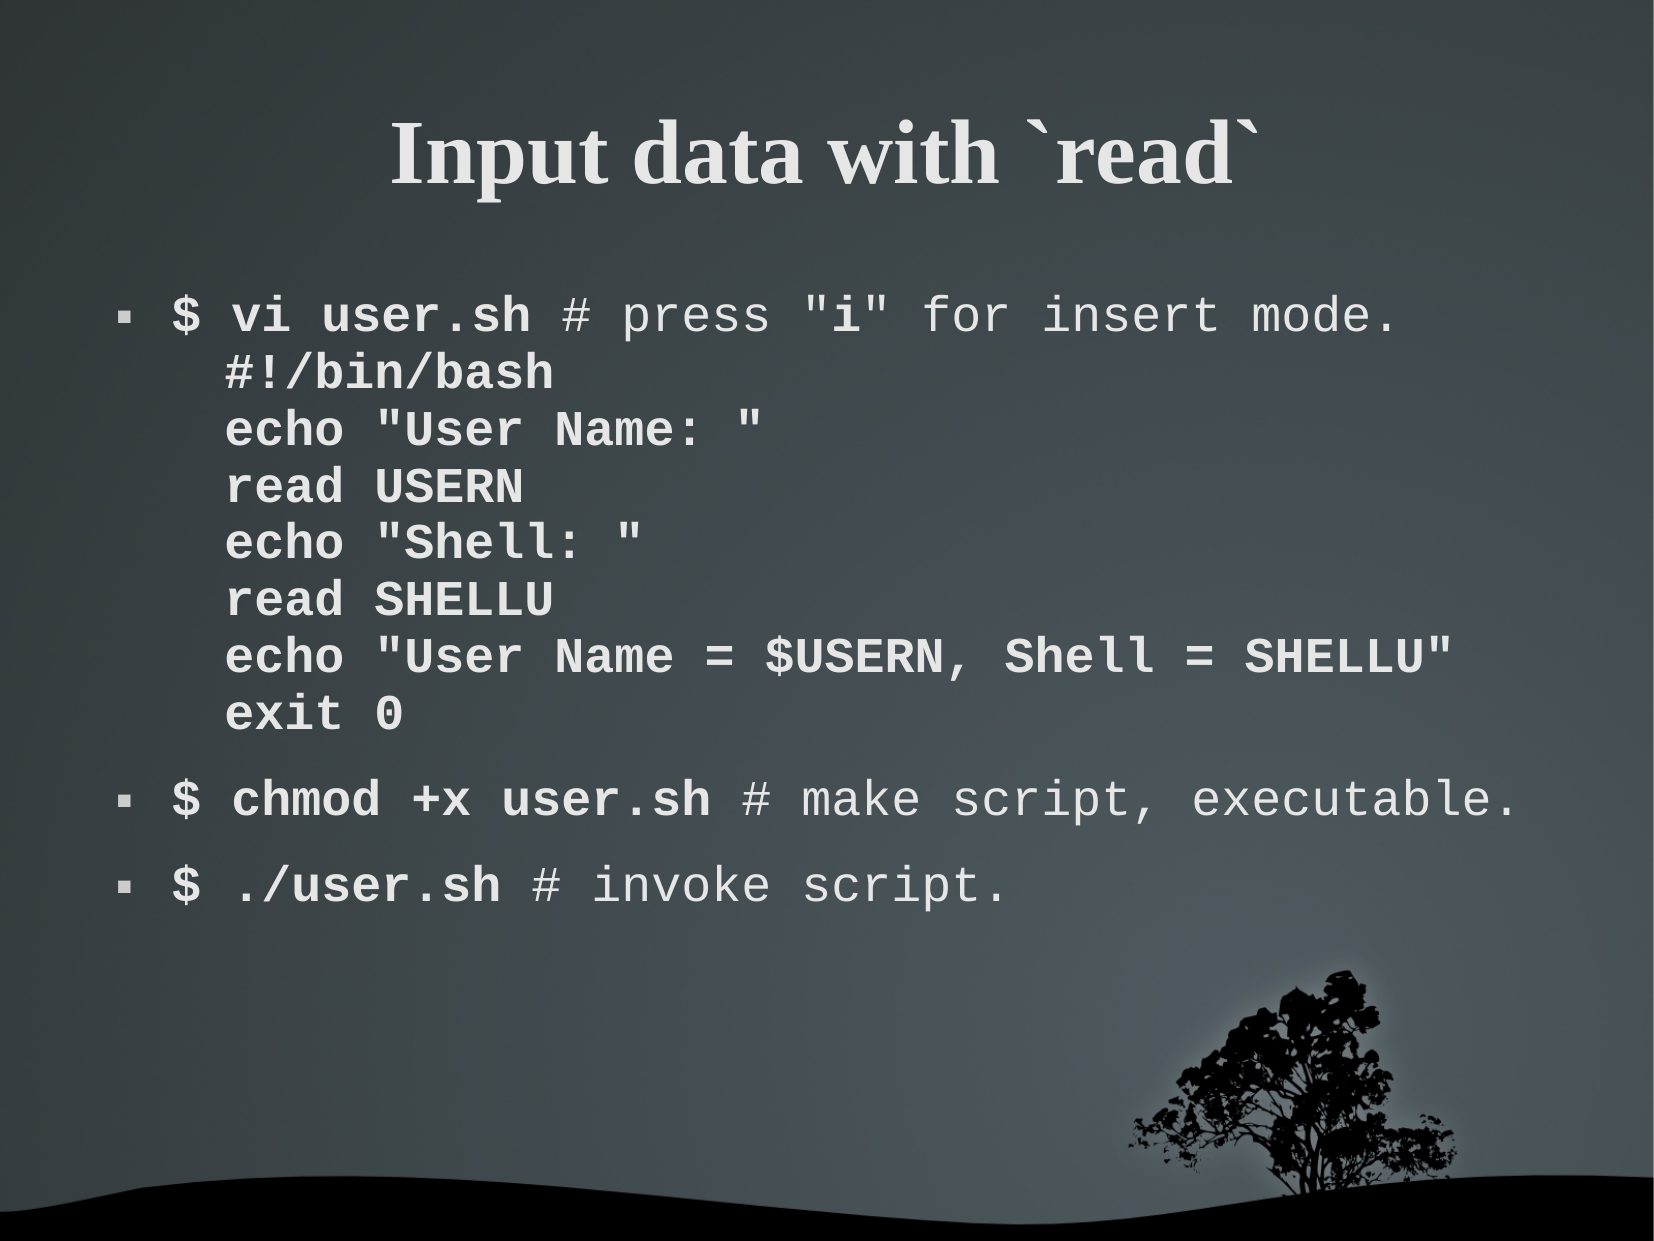

# Input data with `read`
$ vi user.sh # press "i" for insert mode.
#!/bin/bash
echo "User Name: "
read USERN
echo "Shell: "
read SHELLU
echo "User Name = $USERN, Shell = SHELLU"
exit 0
$ chmod +x user.sh # make script, executable.
$ ./user.sh # invoke script.